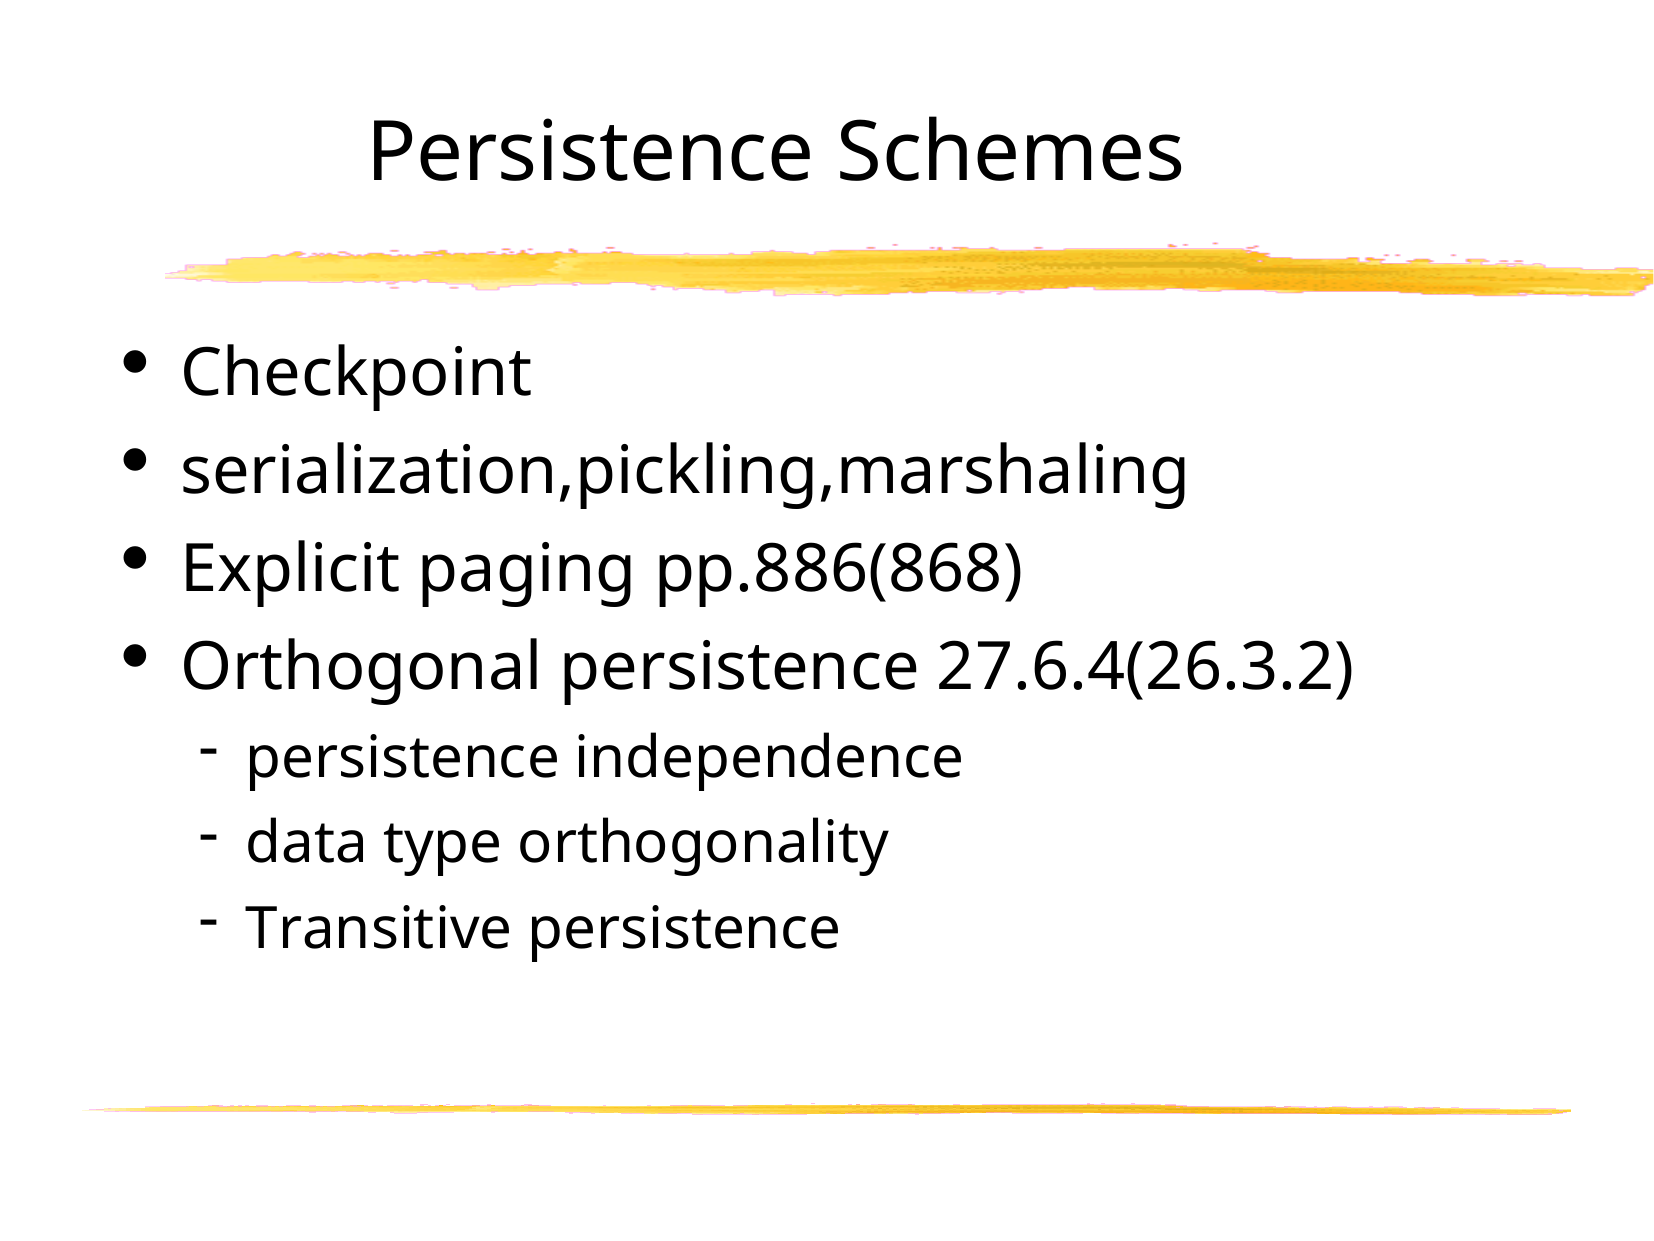

# Persistence Schemes
Checkpoint
serialization,pickling,marshaling
Explicit paging pp.886(868)
Orthogonal persistence 27.6.4(26.3.2)
persistence independence
data type orthogonality
Transitive persistence